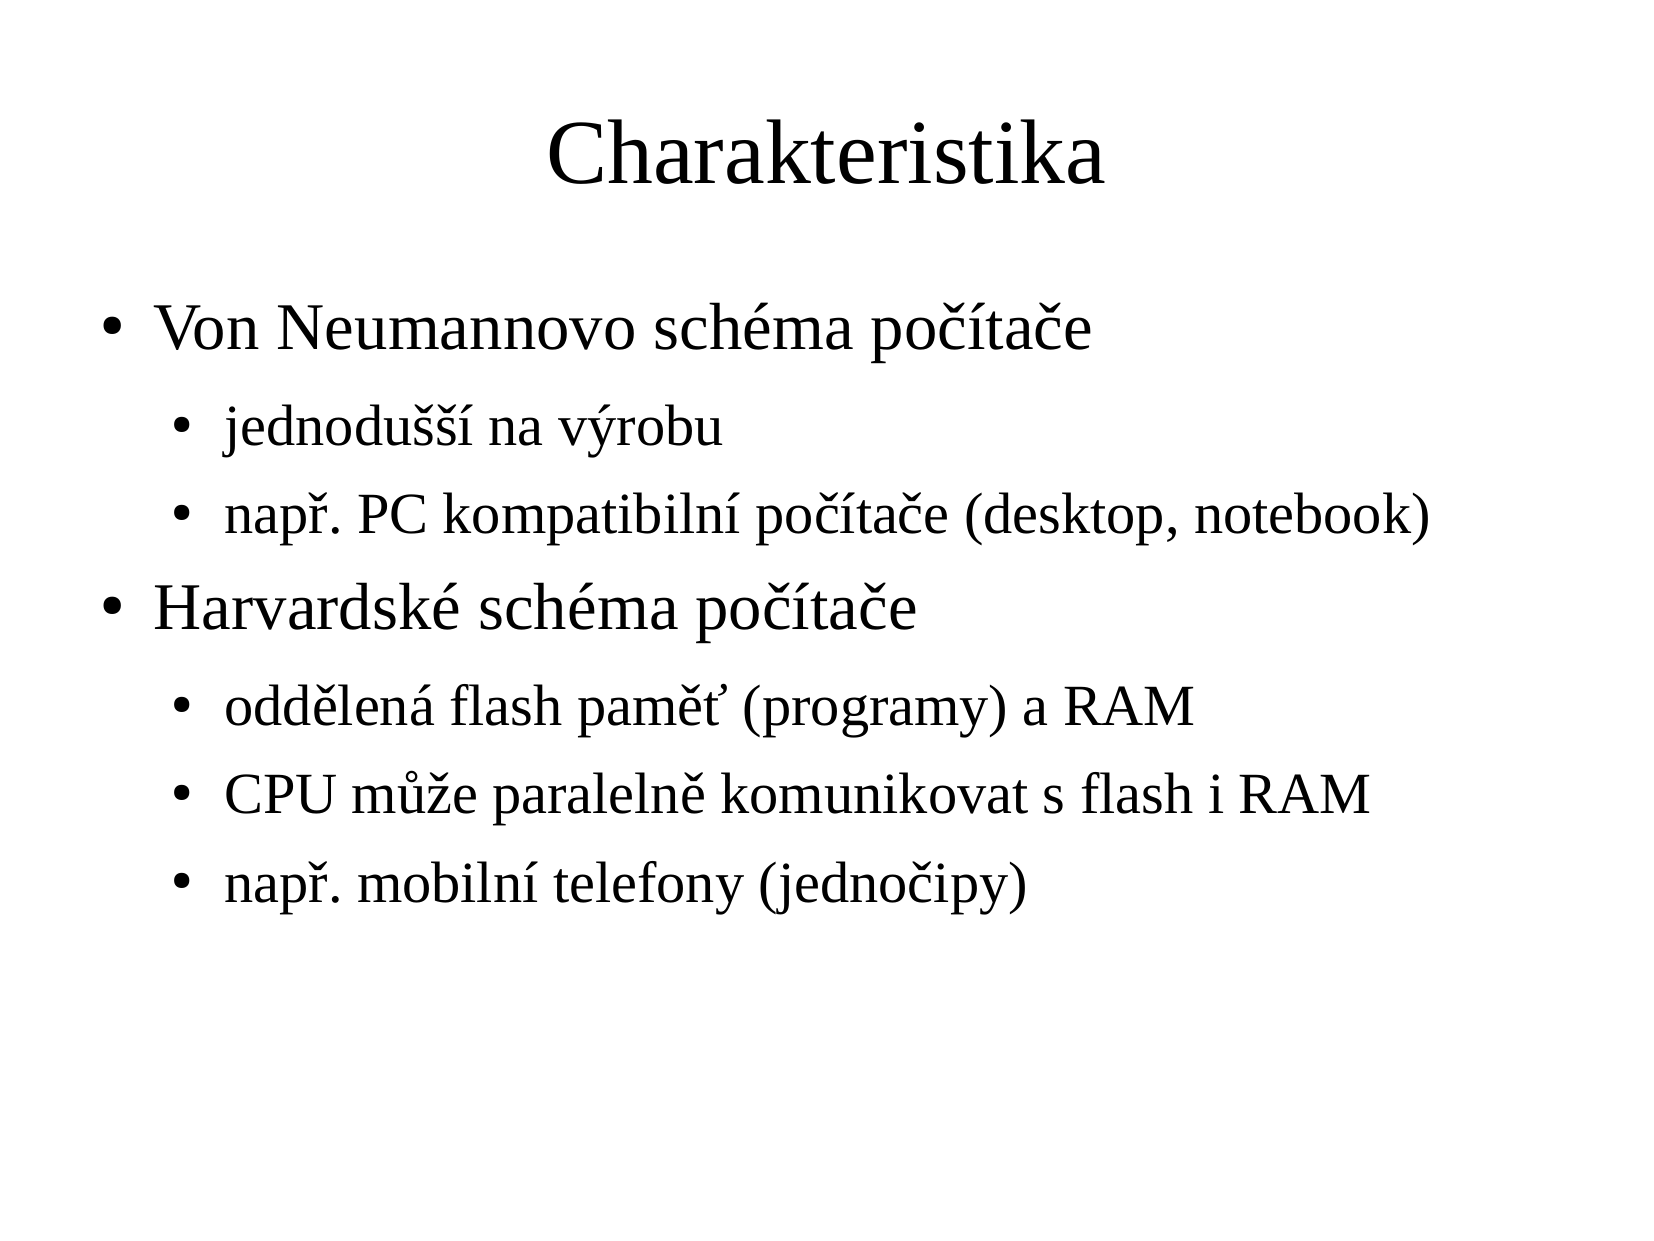

# Charakteristika
Von Neumannovo schéma počítače
jednodušší na výrobu
např. PC kompatibilní počítače (desktop, notebook)
Harvardské schéma počítače
oddělená flash paměť (programy) a RAM
CPU může paralelně komunikovat s flash i RAM
např. mobilní telefony (jednočipy)